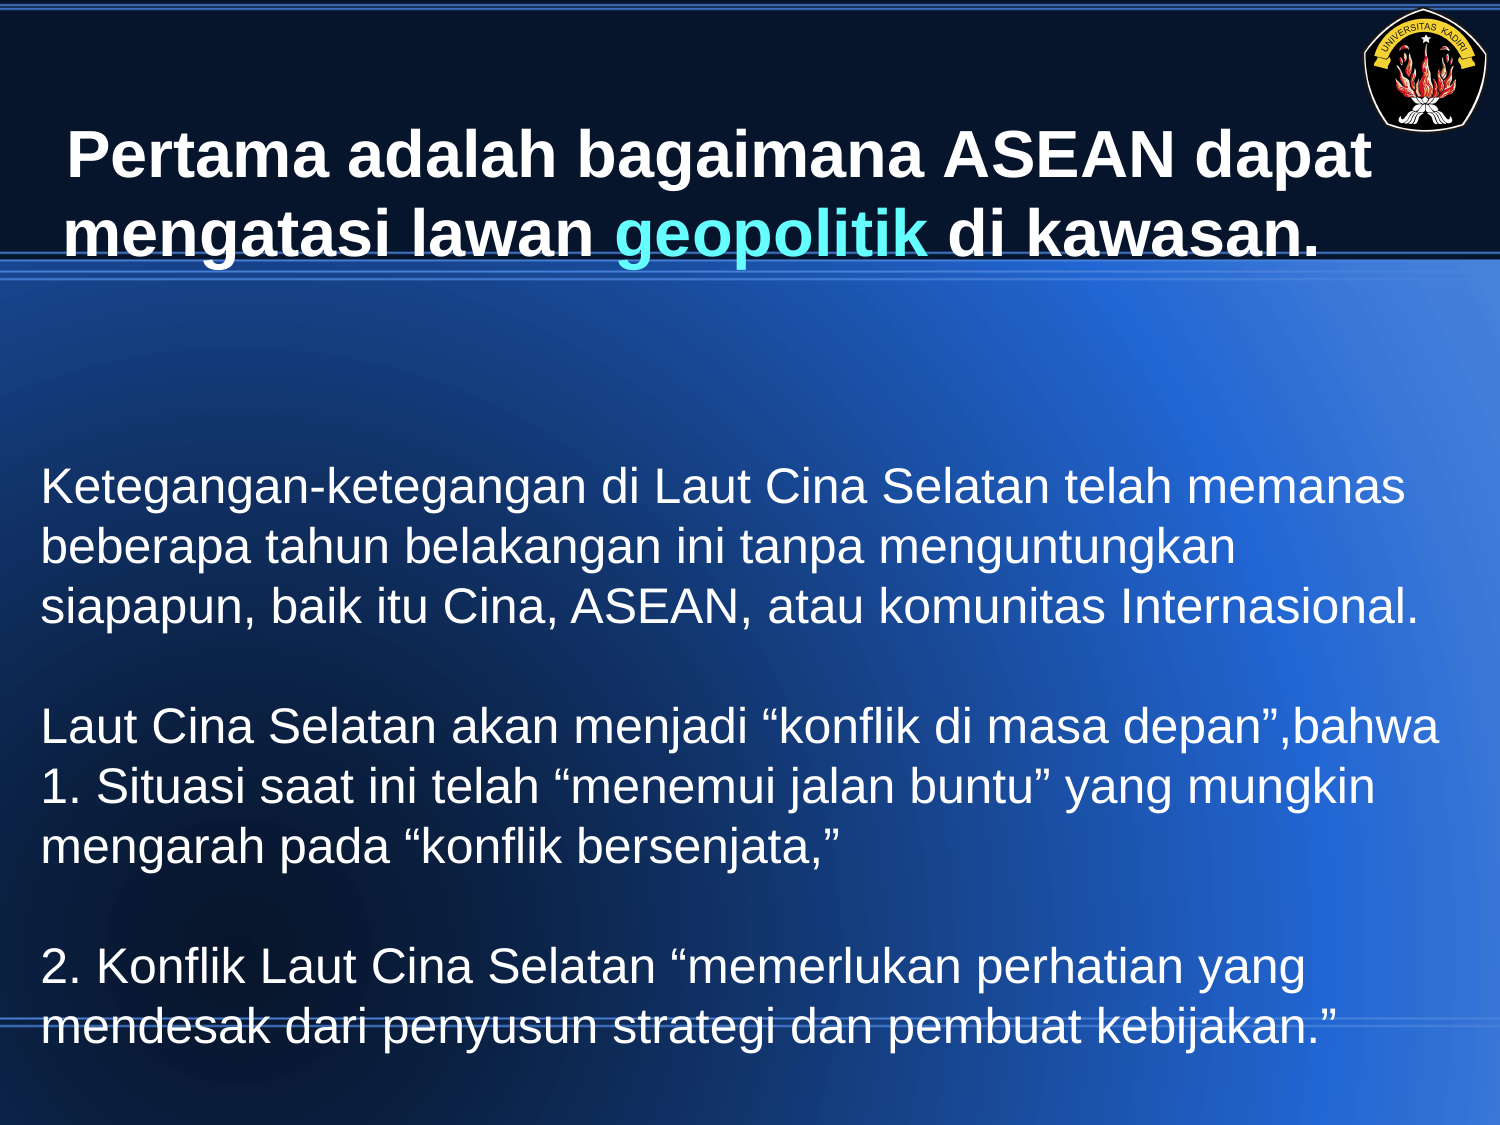

# Pertama adalah bagaimana ASEAN dapat mengatasi lawan geopolitik di kawasan.
Ketegangan-ketegangan di Laut Cina Selatan telah memanas beberapa tahun belakangan ini tanpa menguntungkan siapapun, baik itu Cina, ASEAN, atau komunitas Internasional.
Laut Cina Selatan akan menjadi “konflik di masa depan”,bahwa
1. Situasi saat ini telah “menemui jalan buntu” yang mungkin mengarah pada “konflik bersenjata,”
2. Konflik Laut Cina Selatan “memerlukan perhatian yang mendesak dari penyusun strategi dan pembuat kebijakan.”